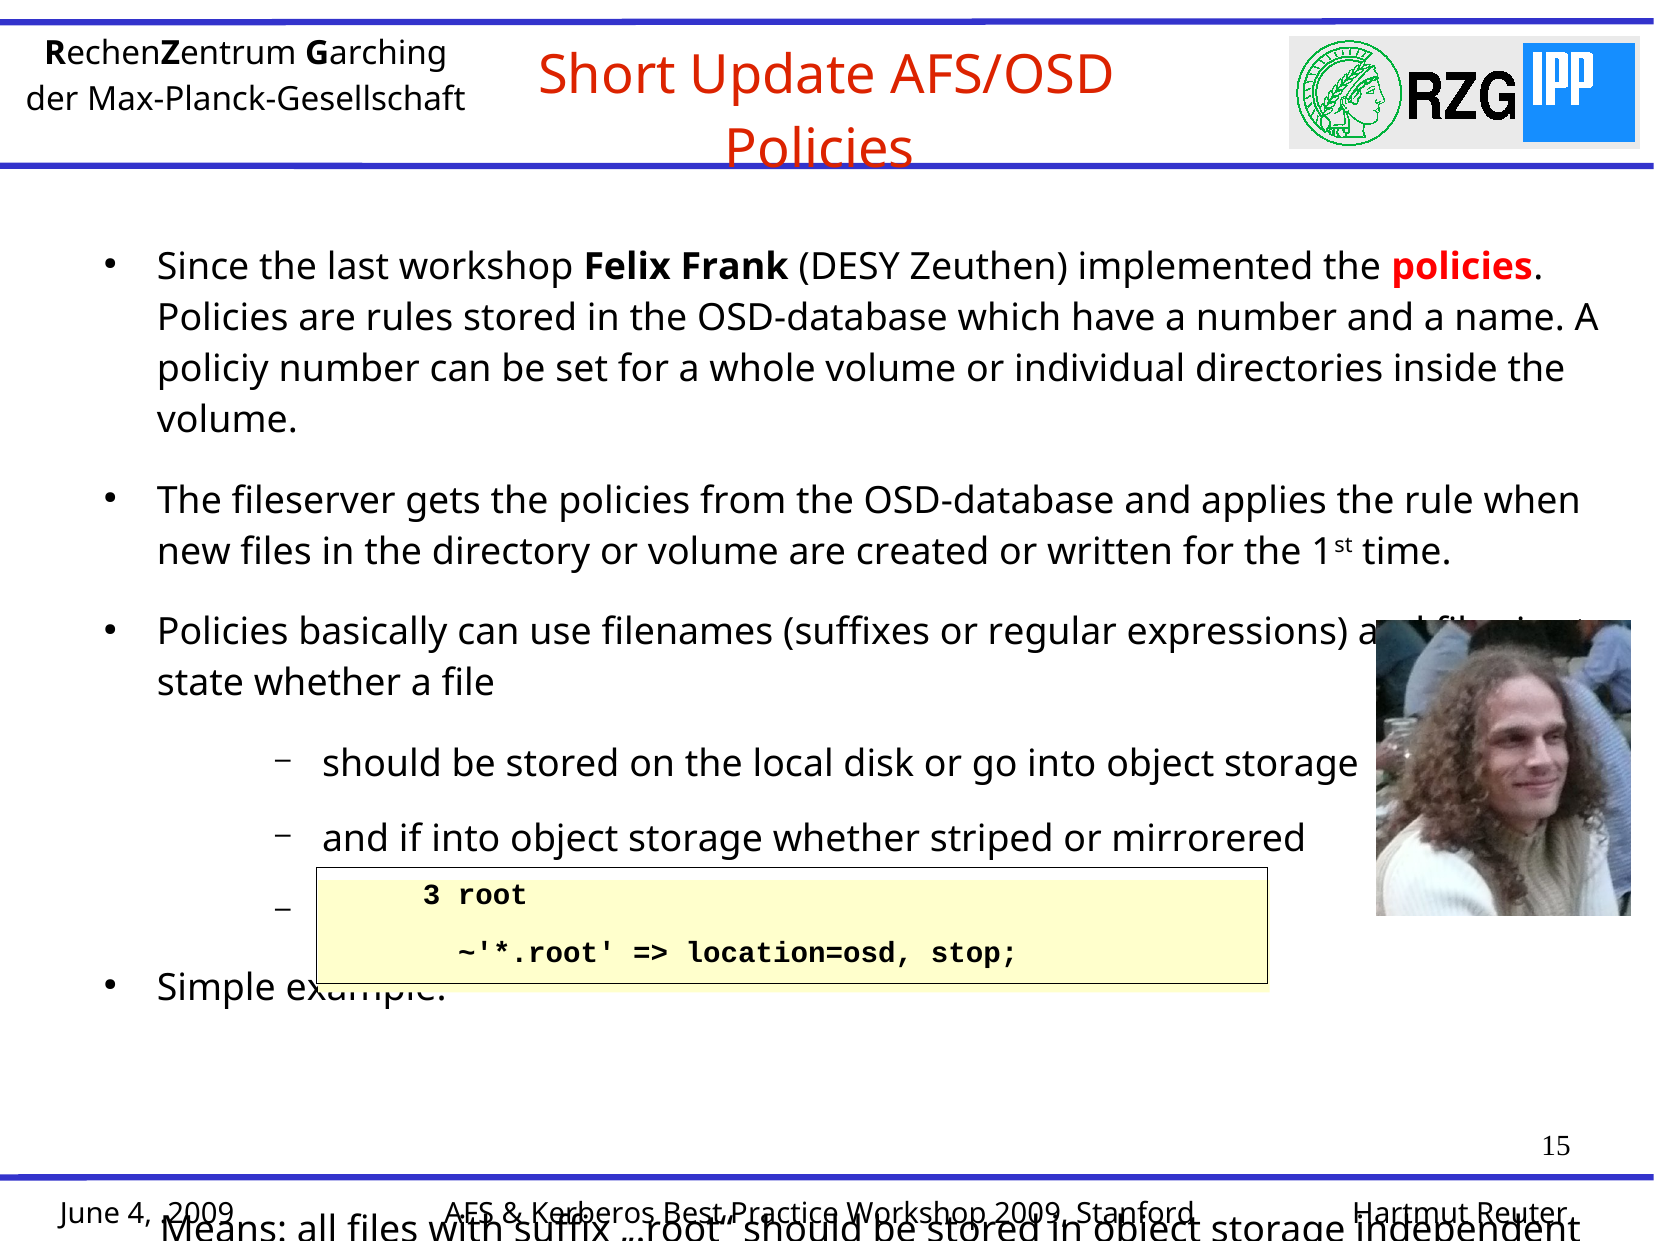

Short Update AFS/OSD
Policies
# Since the last workshop Felix Frank (DESY Zeuthen) implemented the policies. Policies are rules stored in the OSD-database which have a number and a name. A policiy number can be set for a whole volume or individual directories inside the volume.
The fileserver gets the policies from the OSD-database and applies the rule when new files in the directory or volume are created or written for the 1st time.
Policies basically can use filenames (suffixes or regular expressions) and file size to state whether a file
should be stored on the local disk or go into object storage
and if into object storage whether striped or mirrorered
and if striped with which stripe size.
Simple example:
 	Means: all files with suffix „.root“ should be stored in object storage independent of their 	size. (Typical problem in the HEP-community because root does an fsync() after writing 	the tiny header or the file).
 3 root
 ~'*.root' => location=osd, stop;
15